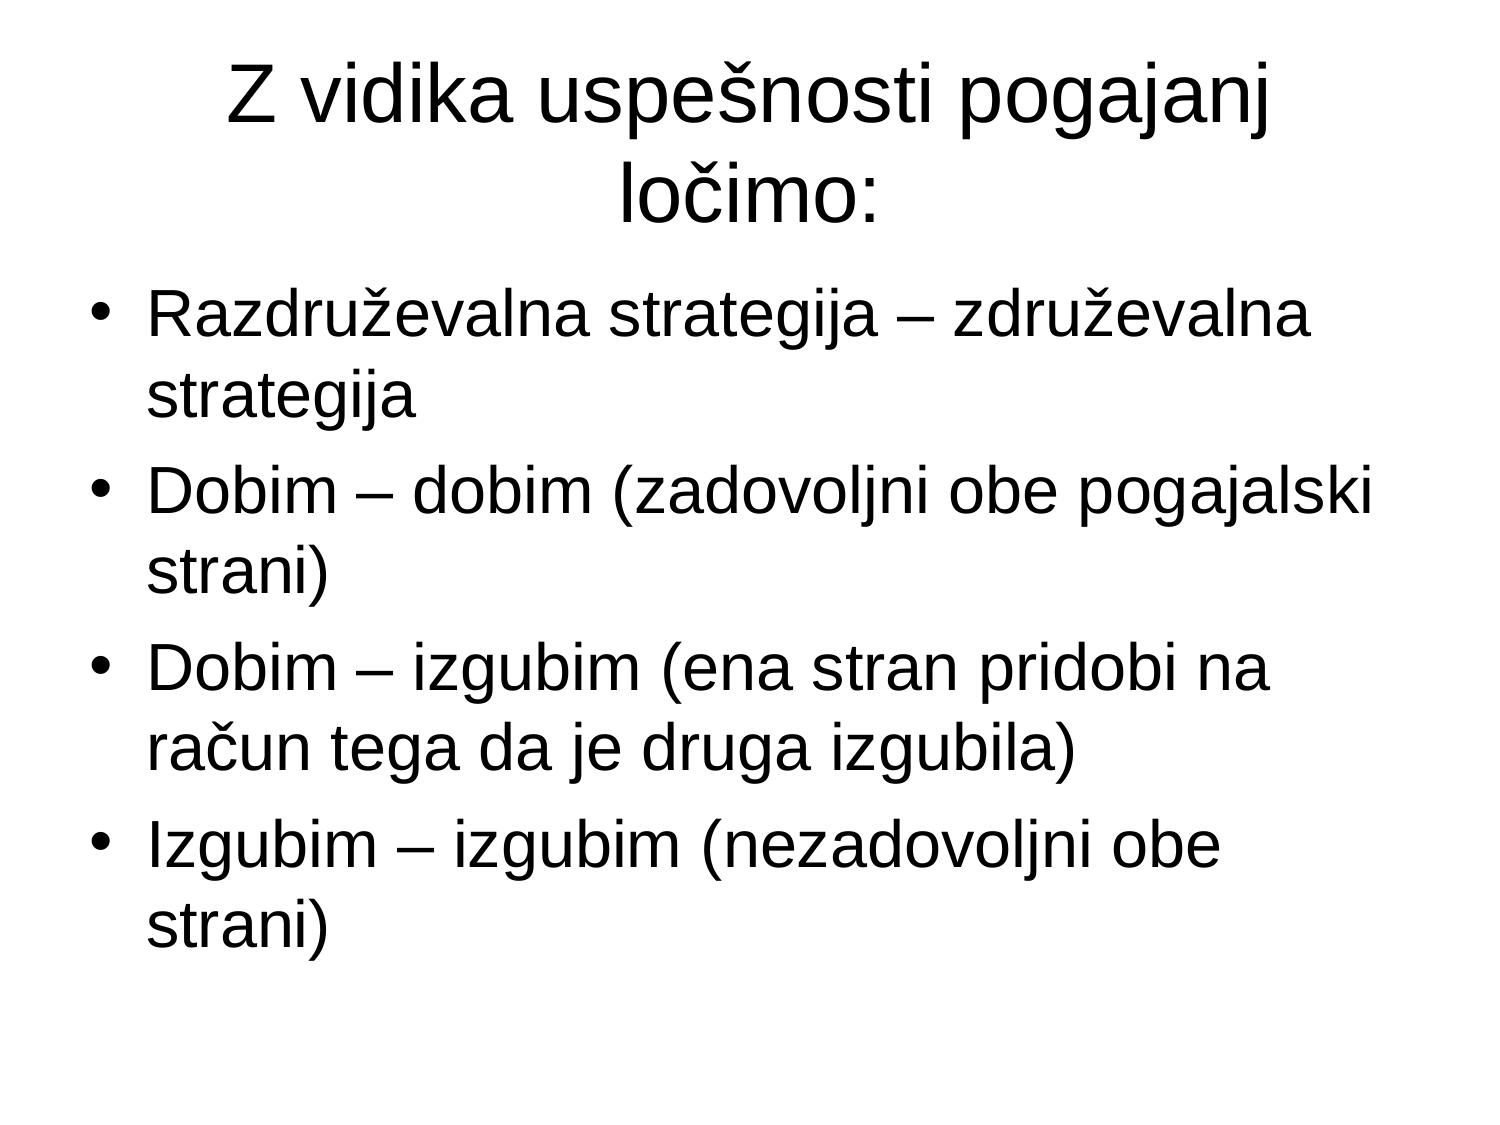

# Z vidika uspešnosti pogajanj ločimo:
Razdruževalna strategija – združevalna strategija
Dobim – dobim (zadovoljni obe pogajalski strani)
Dobim – izgubim (ena stran pridobi na račun tega da je druga izgubila)
Izgubim – izgubim (nezadovoljni obe strani)